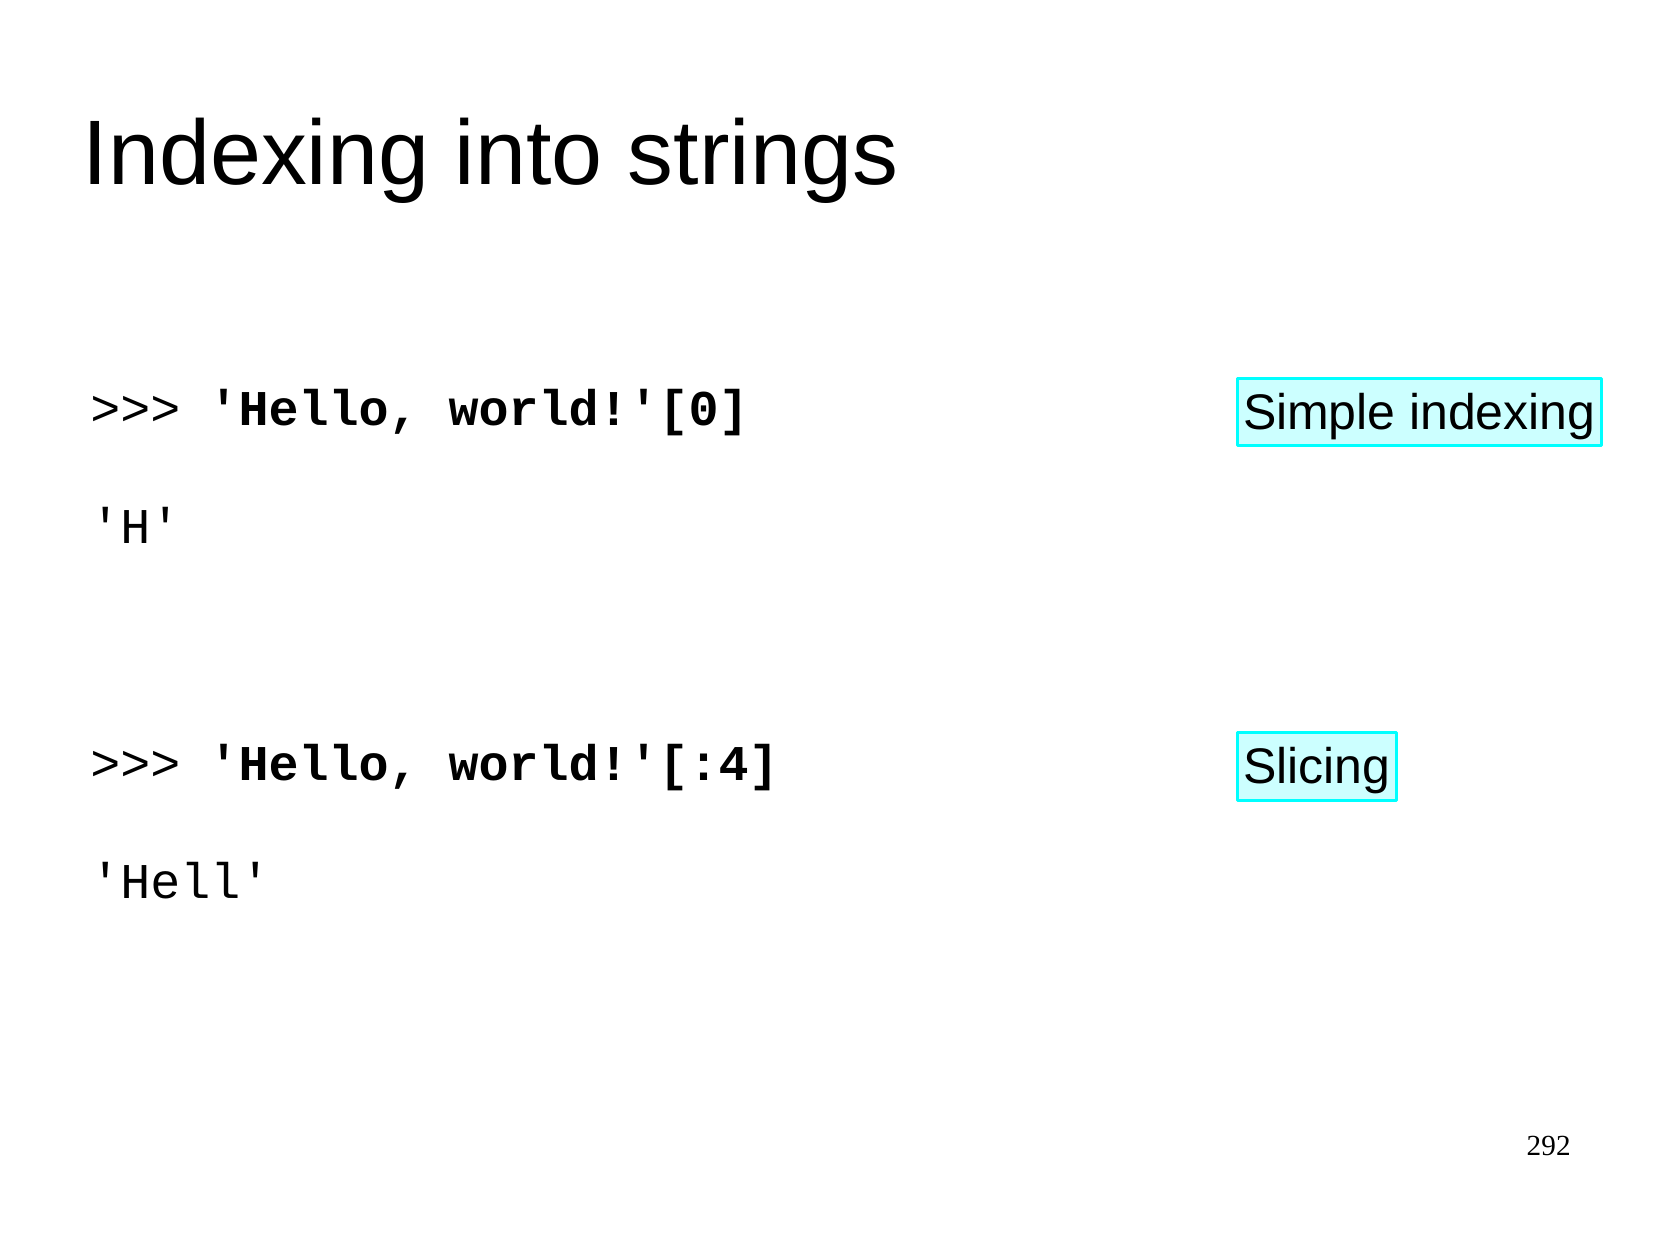

# Indexing into strings
'Hello, world!'[0]
>>>
Simple indexing
'H'
'Hello, world!'[:4]
>>>
Slicing
'Hell'
292